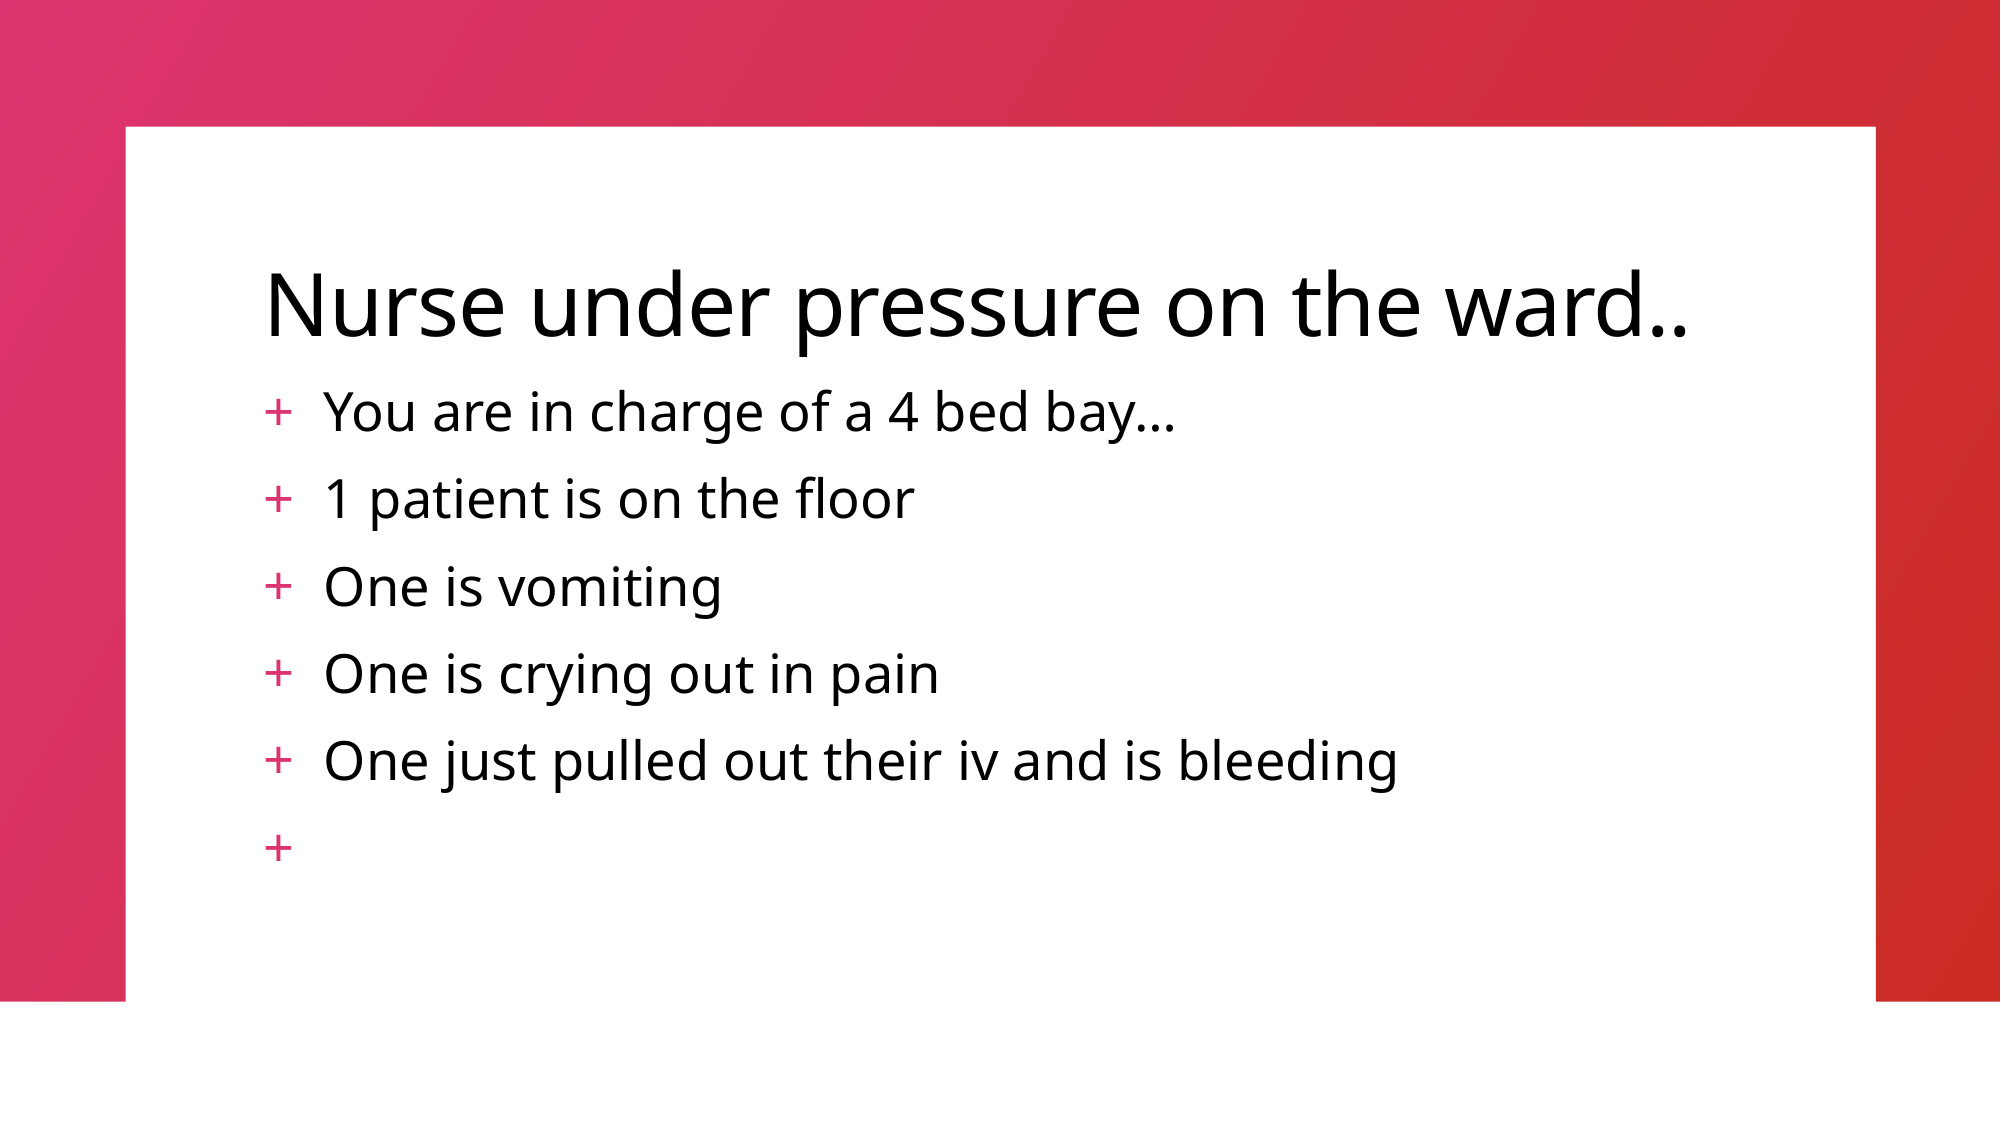

# Nurse under pressure on the ward..
You are in charge of a 4 bed bay…
1 patient is on the floor
One is vomiting
One is crying out in pain
One just pulled out their iv and is bleeding